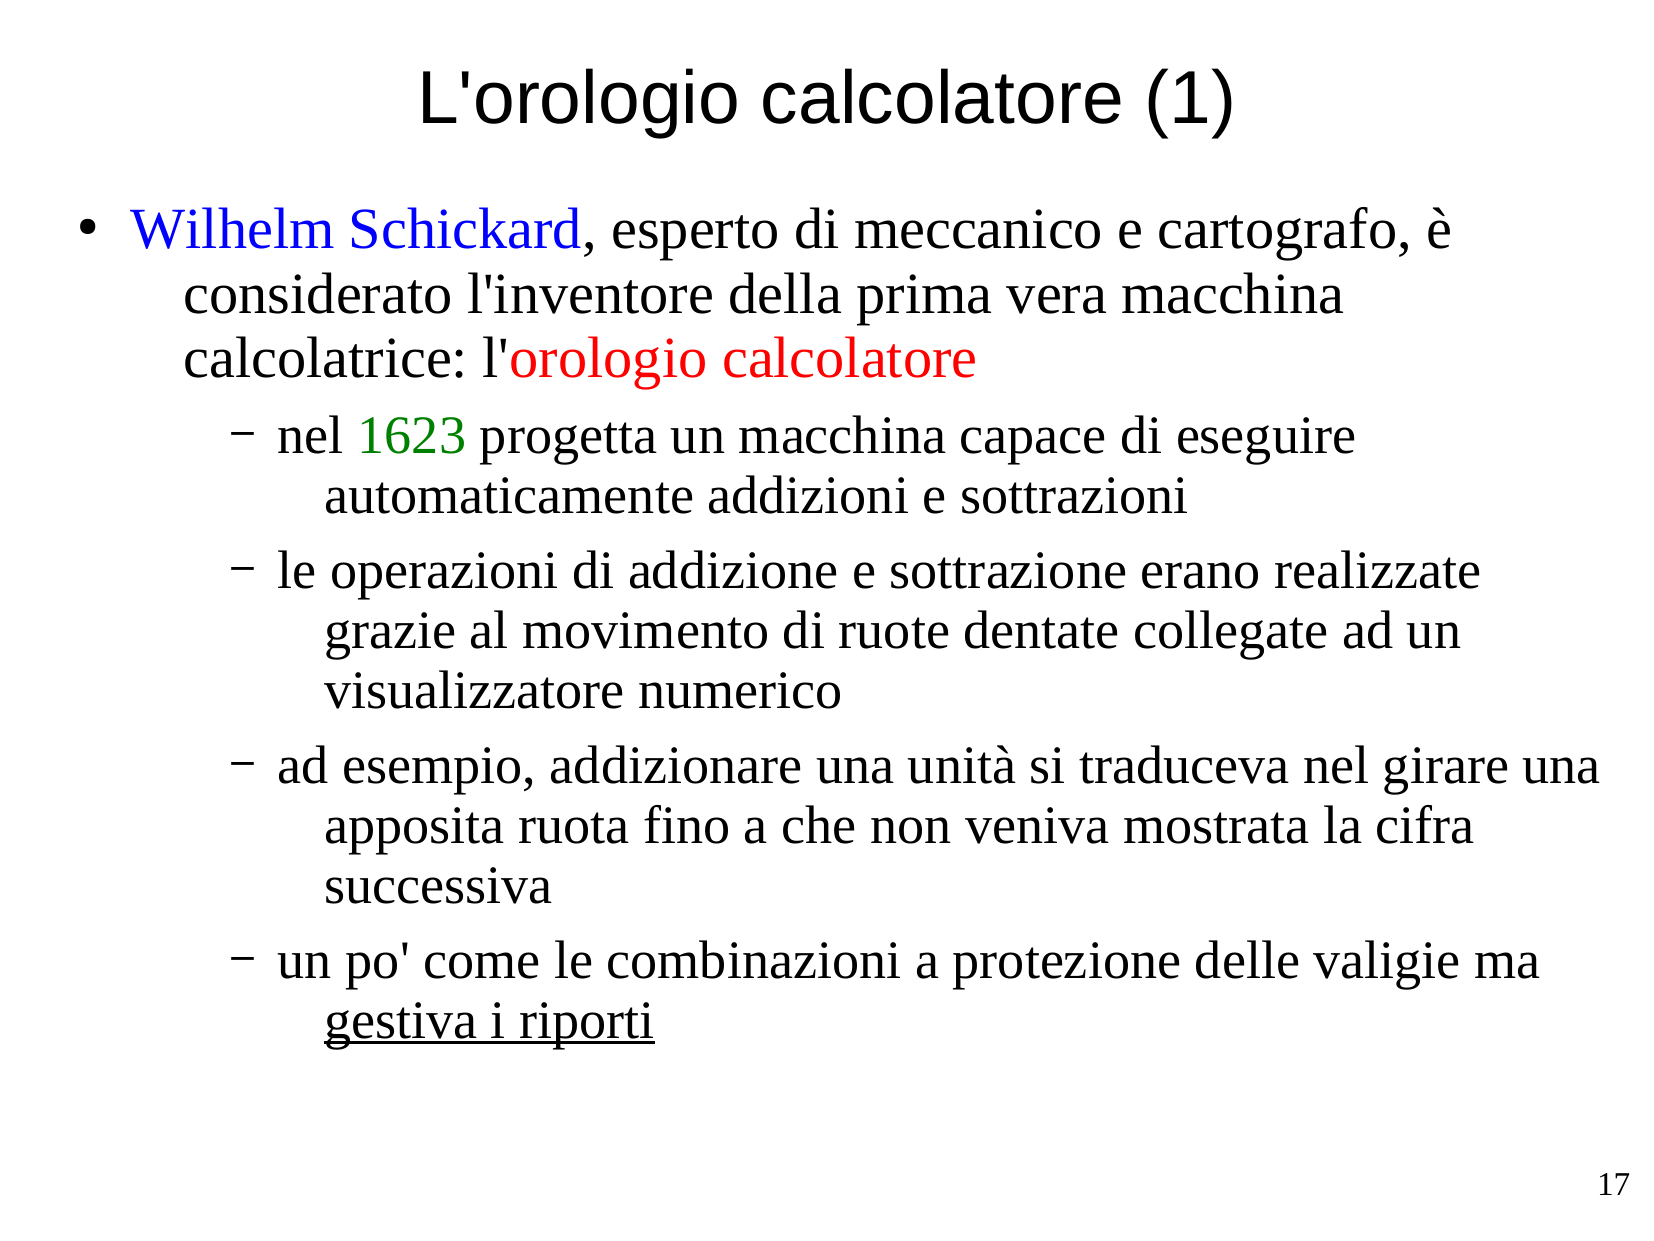

# L'orologio calcolatore (1)
Wilhelm Schickard, esperto di meccanico e cartografo, è considerato l'inventore della prima vera macchina calcolatrice: l'orologio calcolatore
nel 1623 progetta un macchina capace di eseguire automaticamente addizioni e sottrazioni
le operazioni di addizione e sottrazione erano realizzate grazie al movimento di ruote dentate collegate ad un visualizzatore numerico
ad esempio, addizionare una unità si traduceva nel girare una apposita ruota fino a che non veniva mostrata la cifra successiva
un po' come le combinazioni a protezione delle valigie ma gestiva i riporti